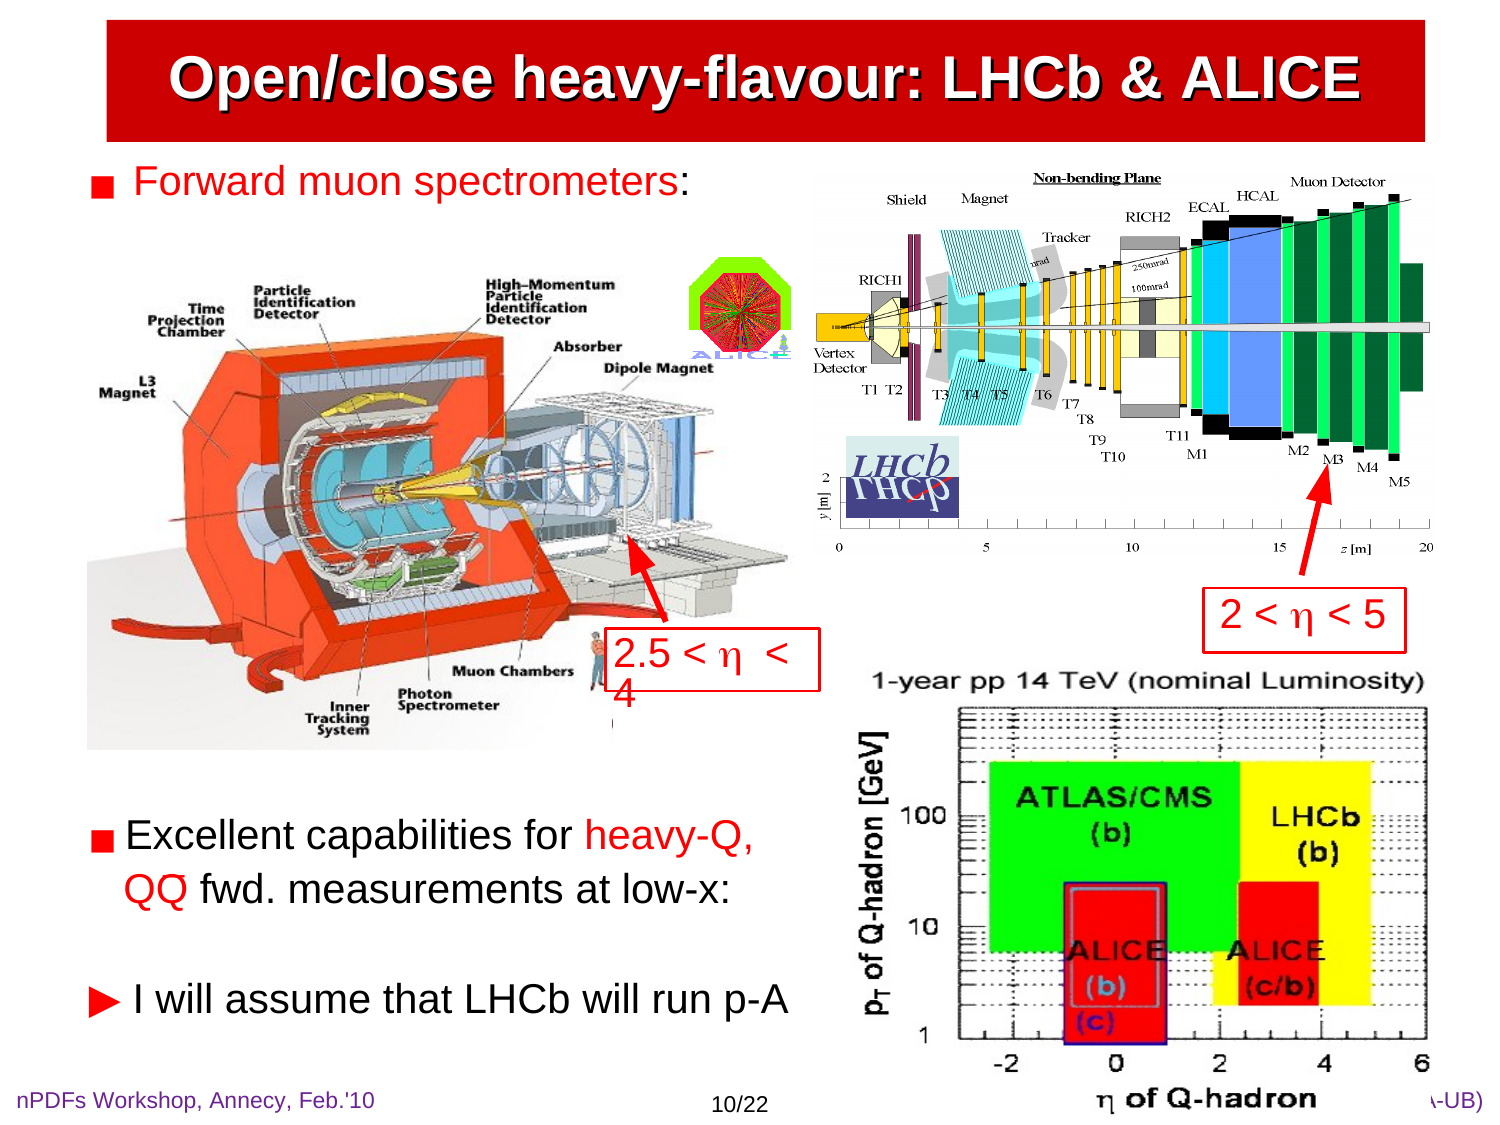

# Open/close heavy-flavour: LHCb & ALICE
■ Forward muon spectrometers:
■ Excellent capabilities for heavy-Q,
 QQ fwd. measurements at low-x:
▶ I will assume that LHCb will run p-A
2 < h < 5
2.5 < h < 4
_